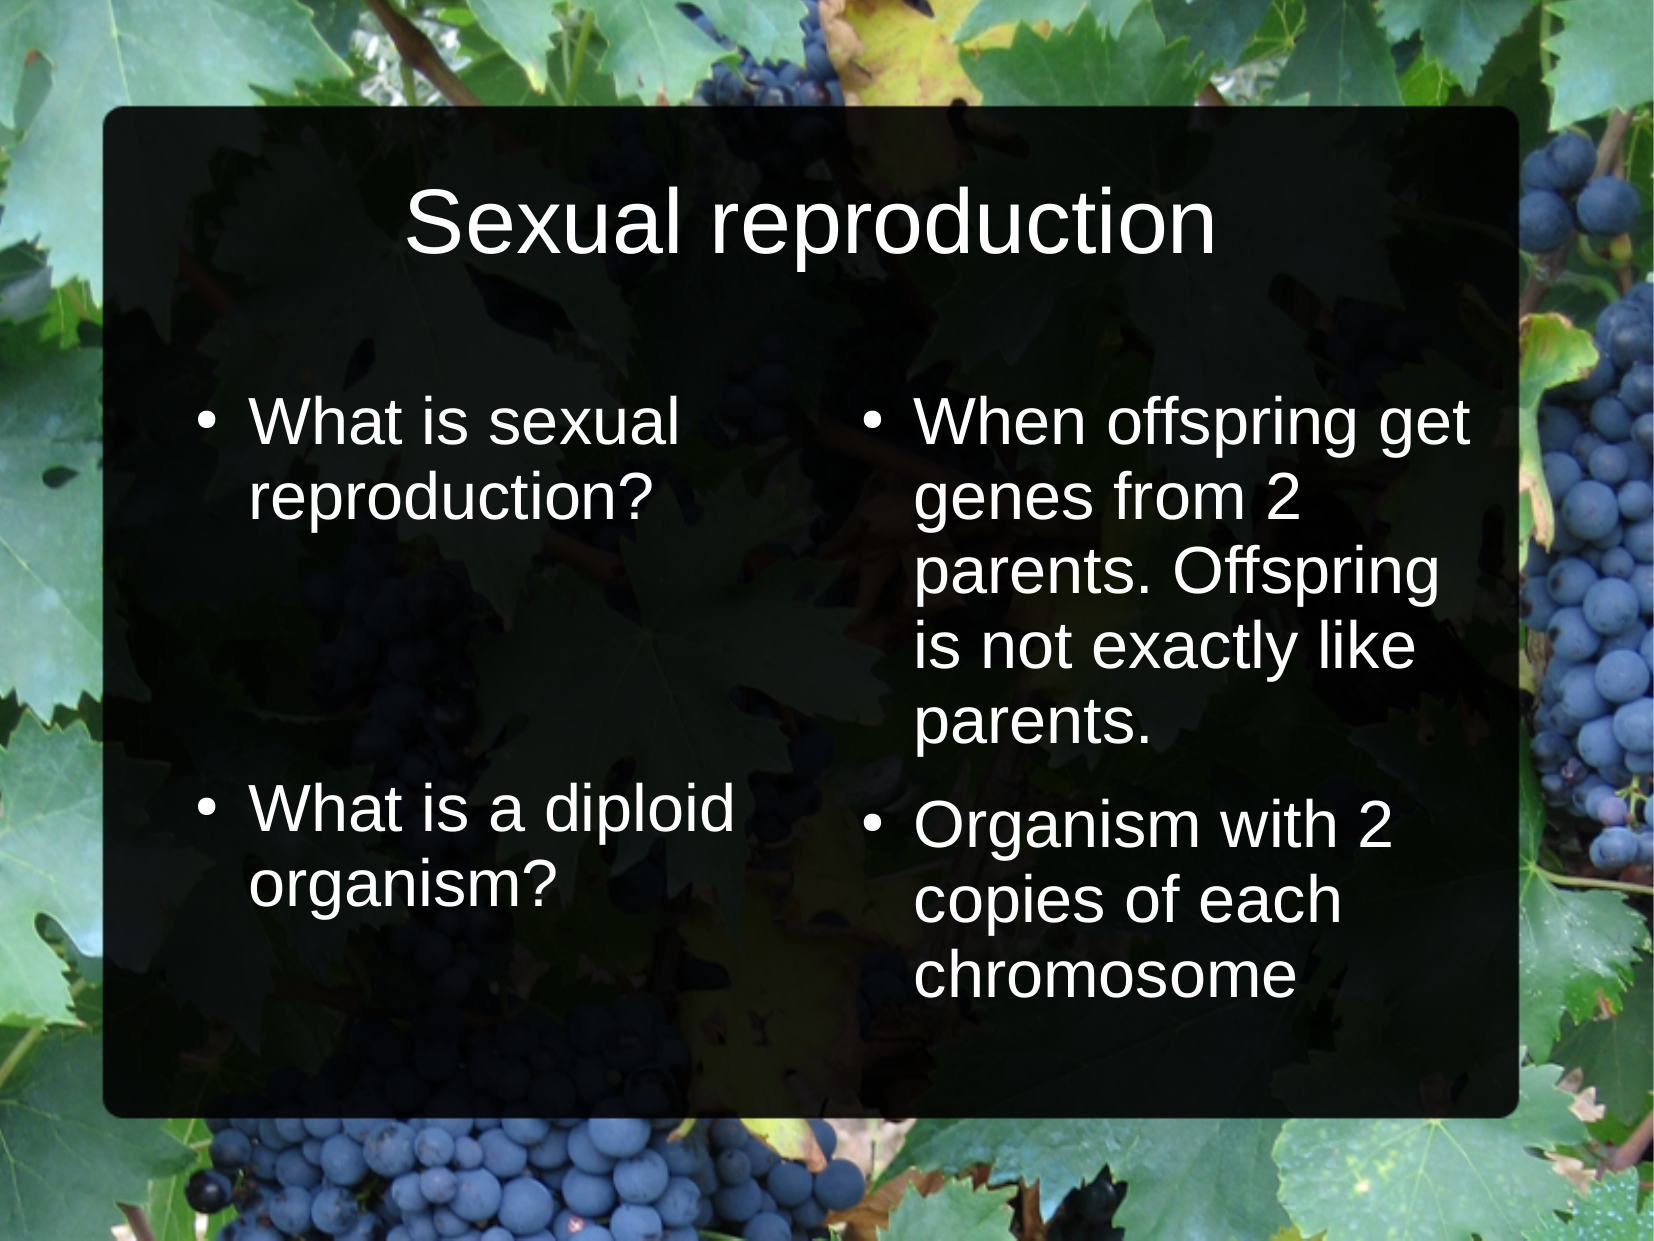

# Sexual reproduction
What is sexual reproduction?
What is a diploid organism?
When offspring get genes from 2 parents. Offspring is not exactly like parents.
Organism with 2 copies of each chromosome